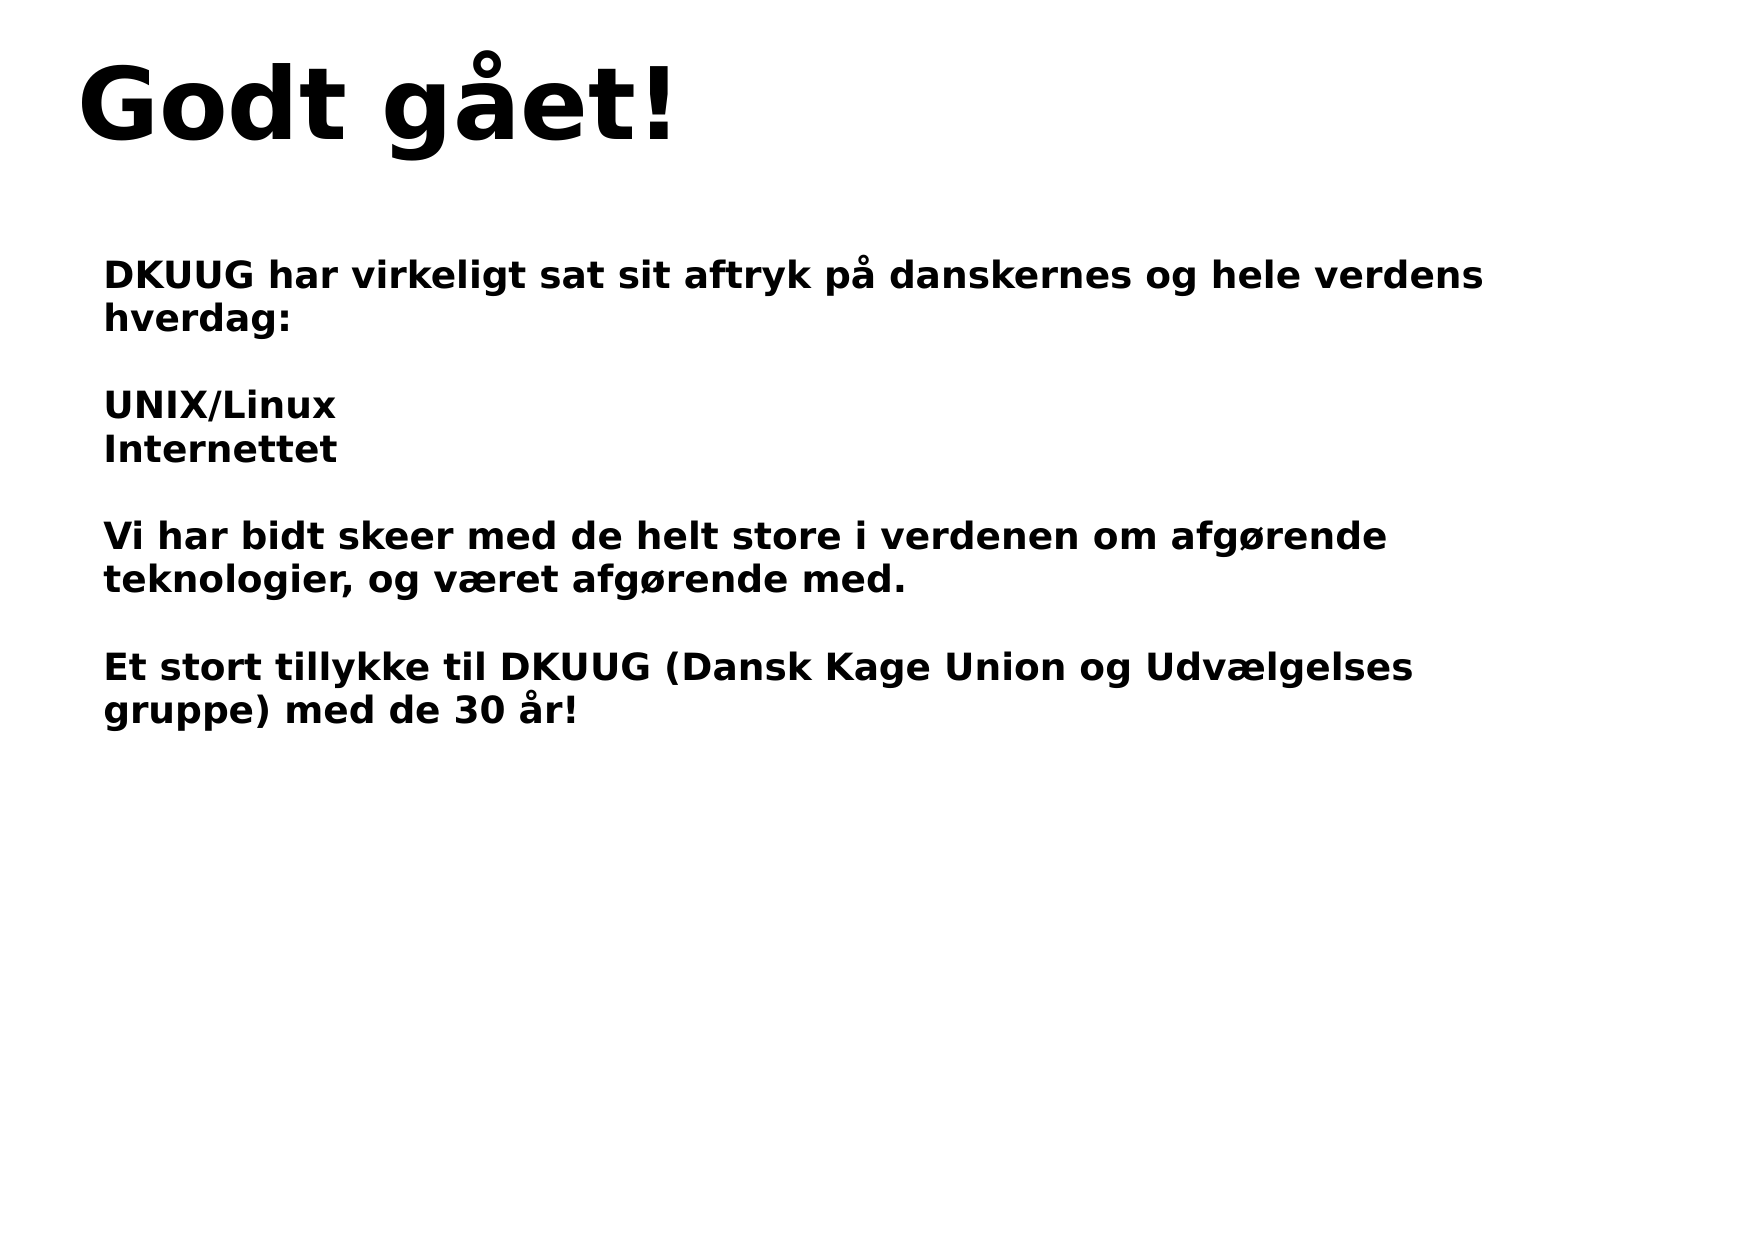

Godt gået!
DKUUG har virkeligt sat sit aftryk på danskernes og hele verdens hverdag:
UNIX/Linux
Internettet
Vi har bidt skeer med de helt store i verdenen om afgørende teknologier, og været afgørende med.
Et stort tillykke til DKUUG (Dansk Kage Union og Udvælgelses gruppe) med de 30 år!